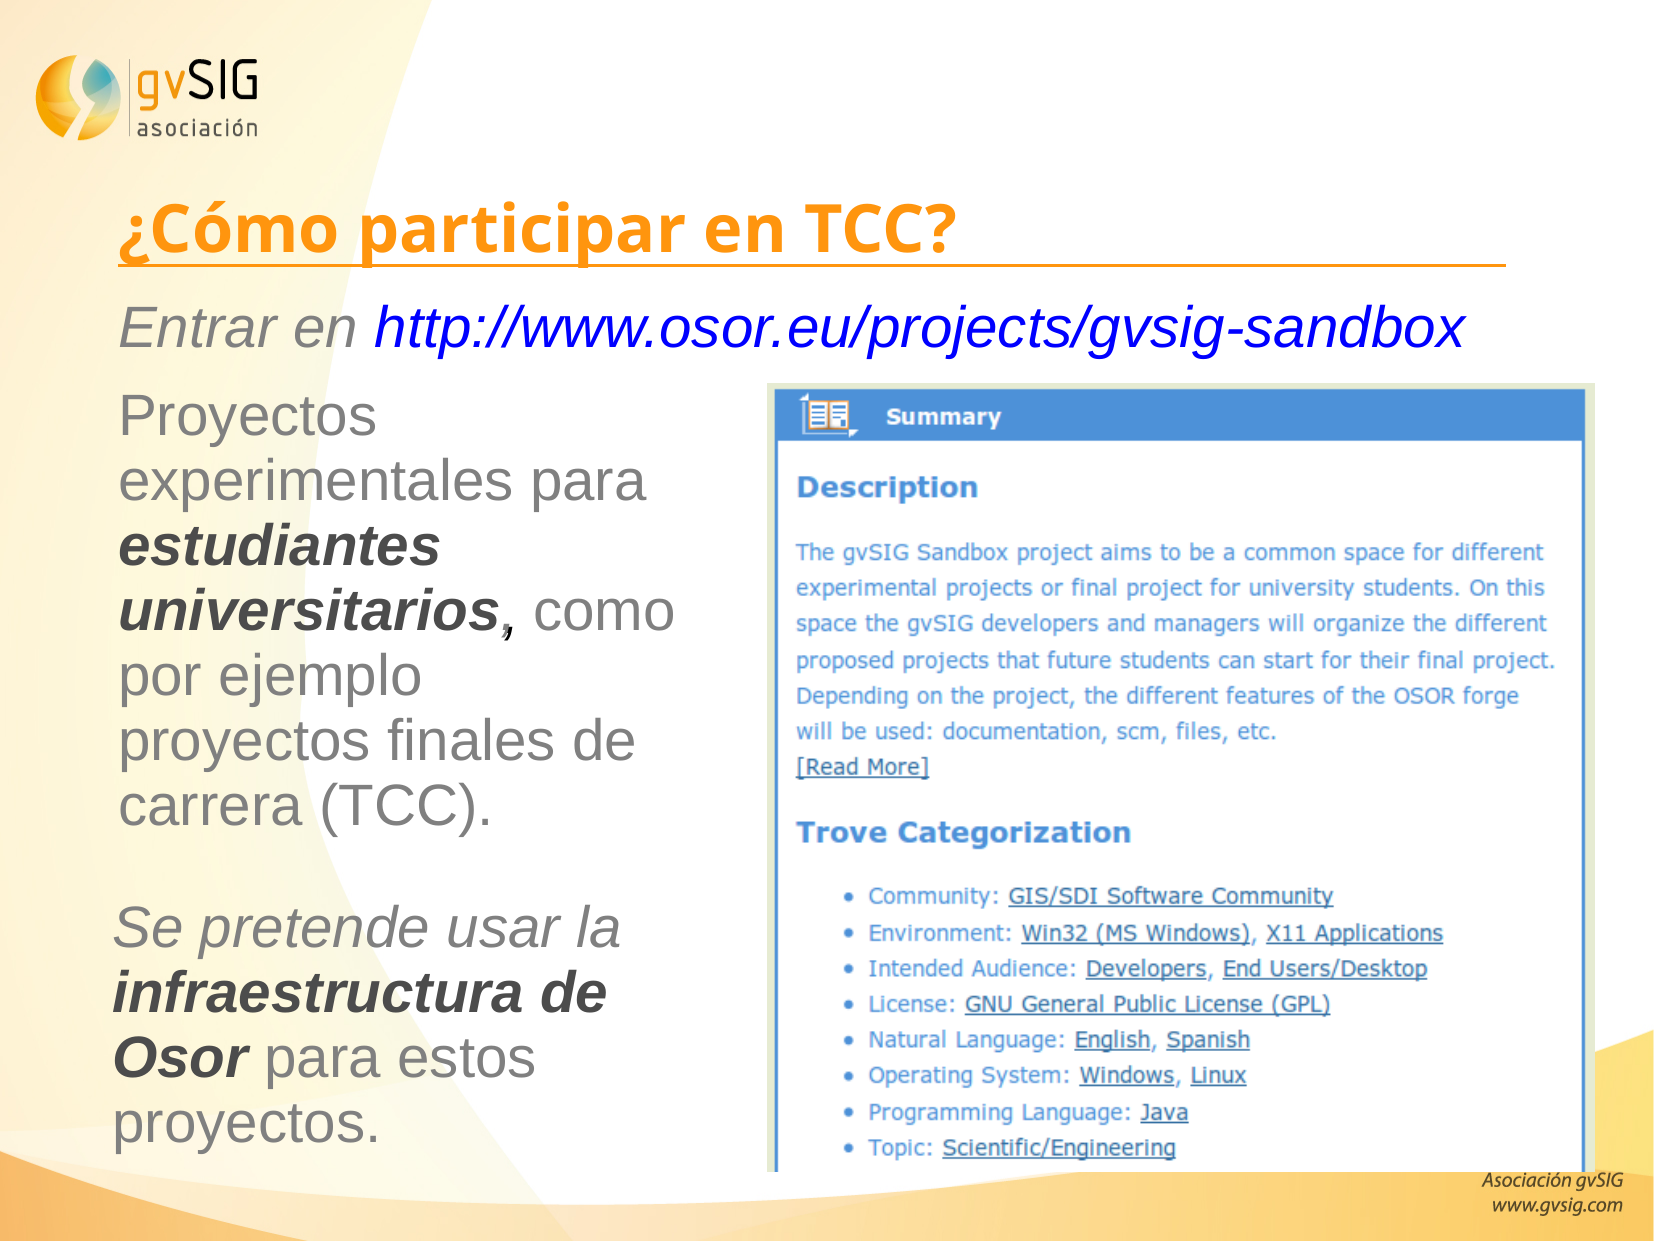

# ¿Cómo participar en TCC?
Entrar en http://www.osor.eu/projects/gvsig-sandbox
Proyectos experimentales para estudiantes universitarios, como por ejemplo proyectos finales de carrera (TCC).
Se pretende usar la infraestructura de Osor para estos proyectos.